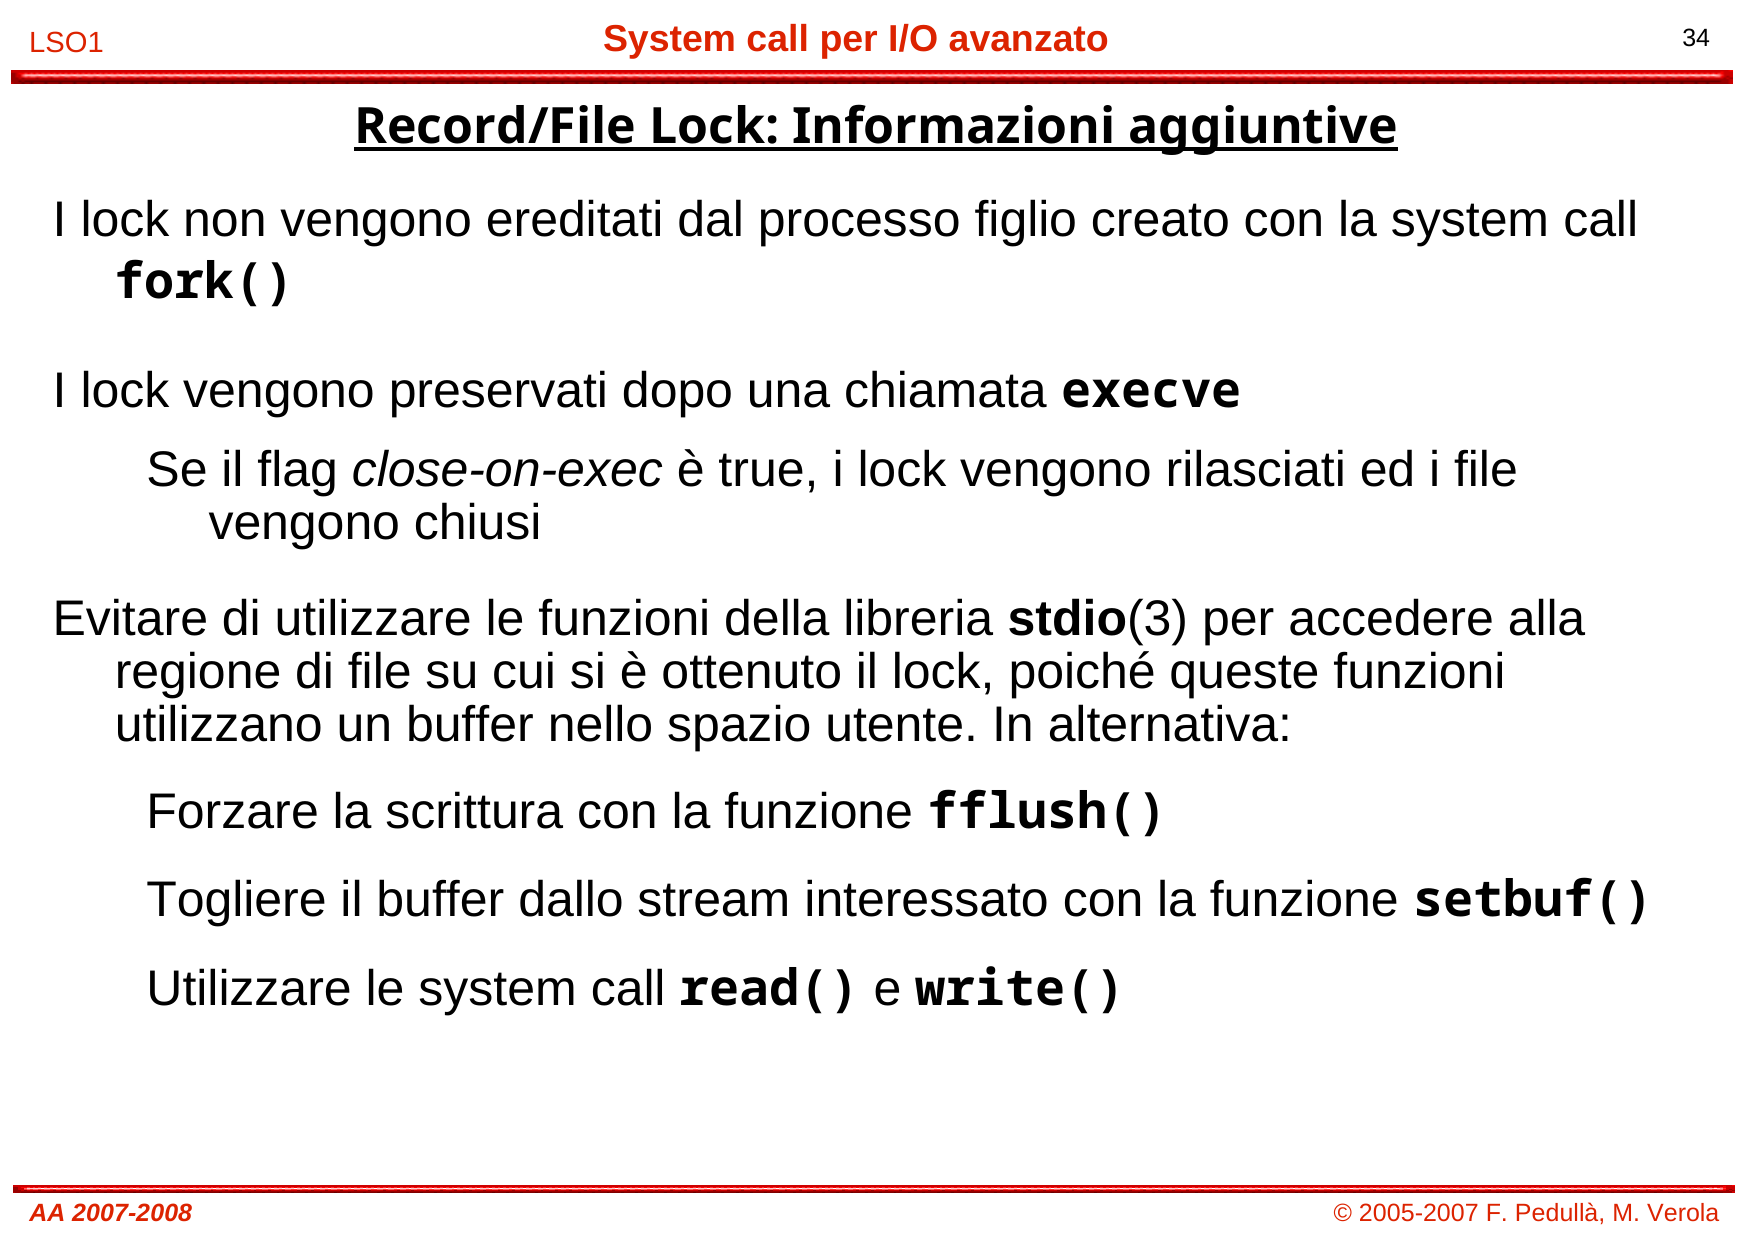

# Record/File Lock: Informazioni aggiuntive
I lock non vengono ereditati dal processo figlio creato con la system call fork()
I lock vengono preservati dopo una chiamata execve
Se il flag close-on-exec è true, i lock vengono rilasciati ed i file vengono chiusi
Evitare di utilizzare le funzioni della libreria stdio(3) per accedere alla regione di file su cui si è ottenuto il lock, poiché queste funzioni utilizzano un buffer nello spazio utente. In alternativa:
Forzare la scrittura con la funzione fflush()
Togliere il buffer dallo stream interessato con la funzione setbuf()
Utilizzare le system call read() e write()